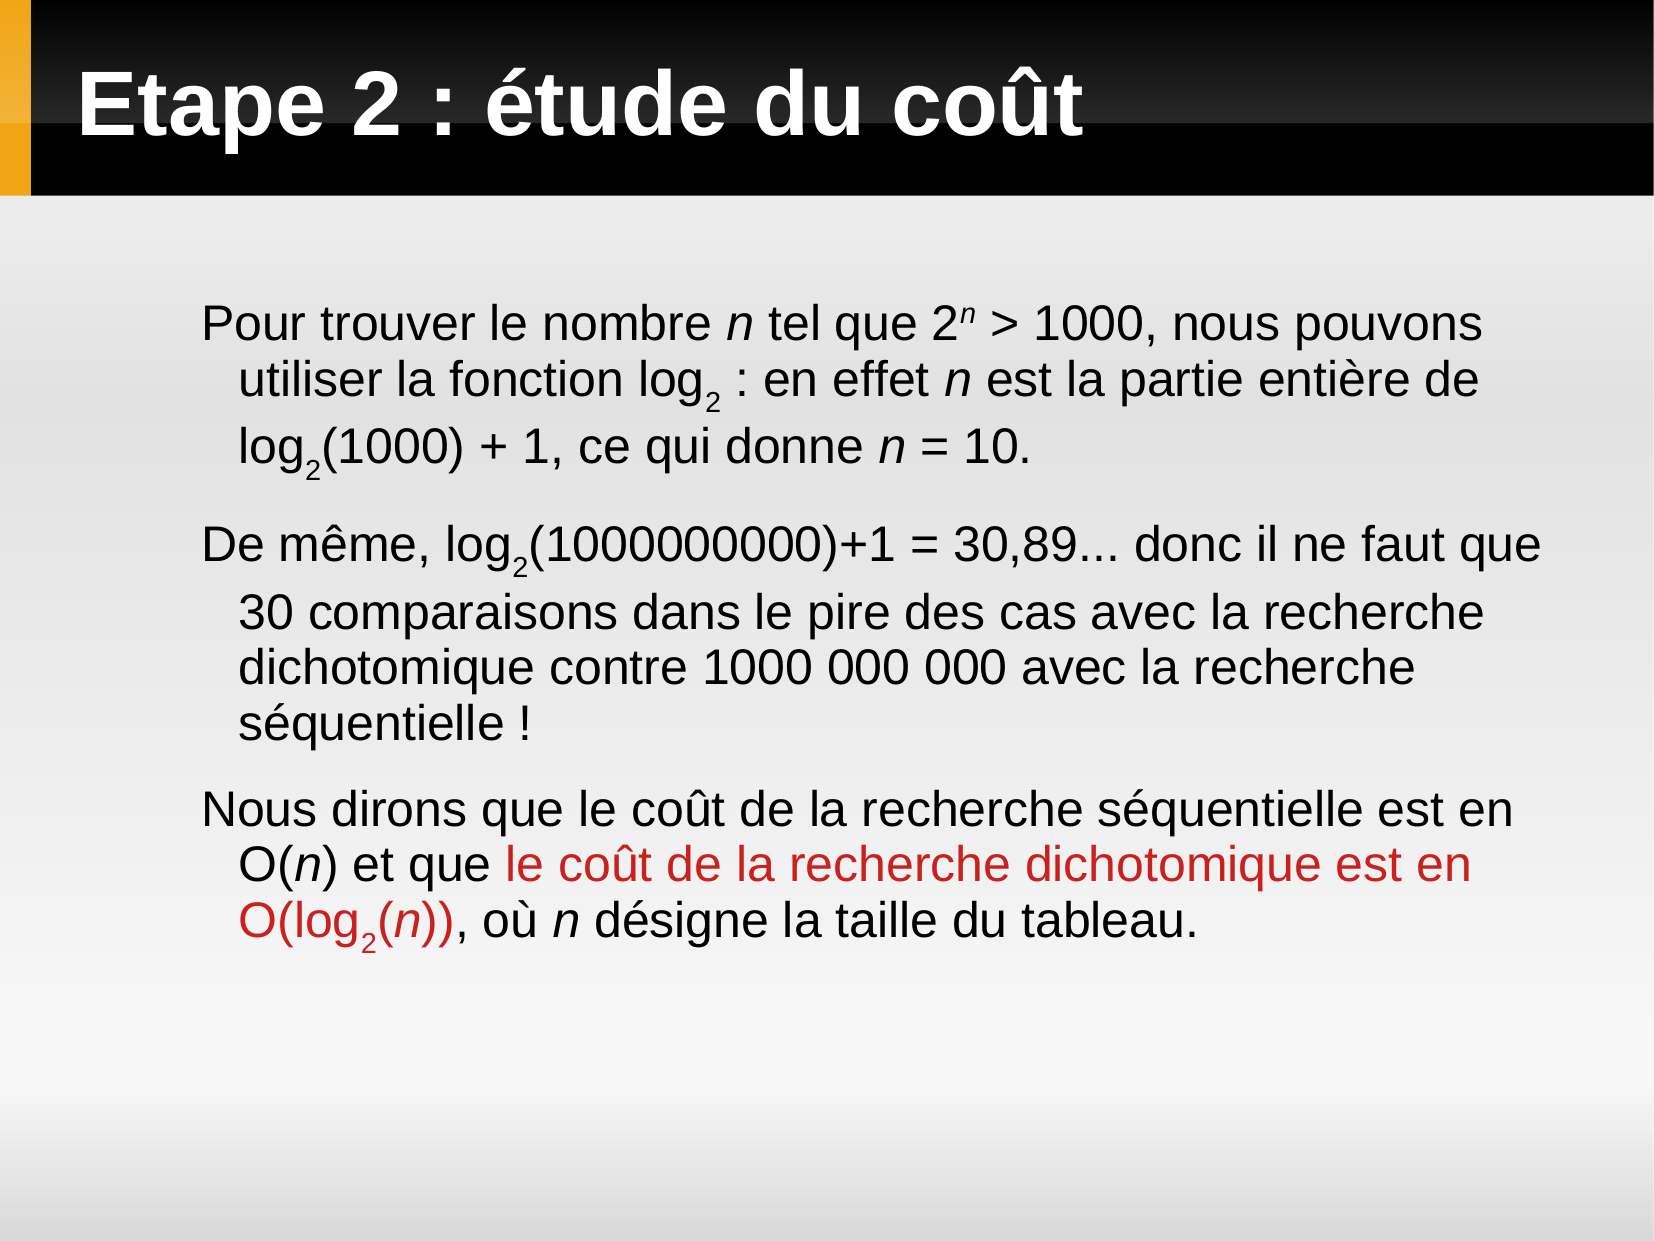

Etape 2 : étude du coût
# Pour trouver le nombre n tel que 2n > 1000, nous pouvons utiliser la fonction log2 : en effet n est la partie entière de log2(1000) + 1, ce qui donne n = 10.
De même, log2(1000000000)+1 = 30,89... donc il ne faut que 30 comparaisons dans le pire des cas avec la recherche dichotomique contre 1000 000 000 avec la recherche séquentielle !
Nous dirons que le coût de la recherche séquentielle est en O(n) et que le coût de la recherche dichotomique est en O(log2(n)), où n désigne la taille du tableau.